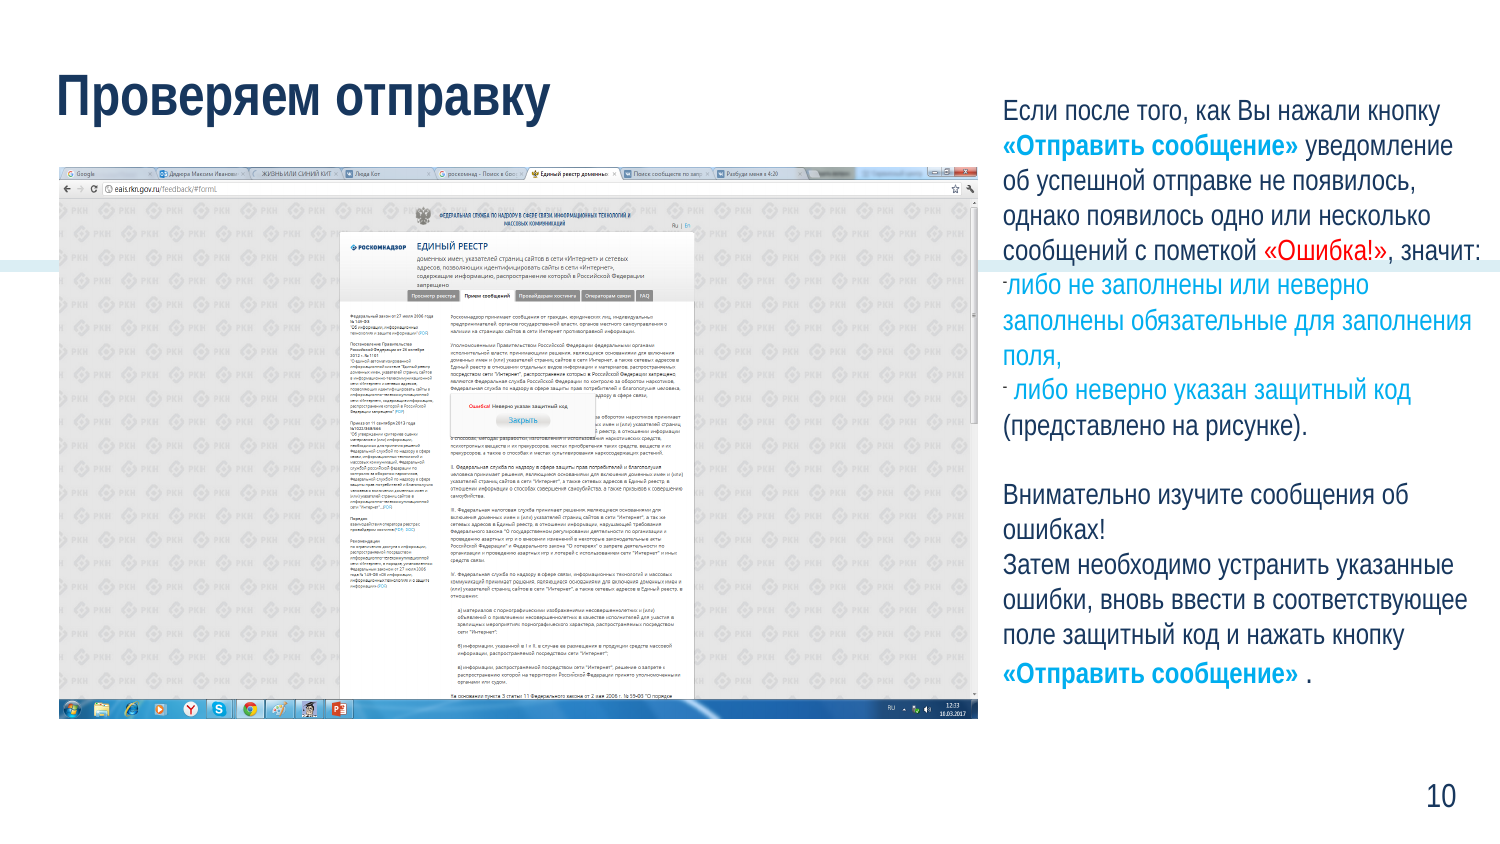

Проверяем отправку
Если после того, как Вы нажали кнопку «Отправить сообщение» уведомление об успешной отправке не появилось, однако появилось одно или несколько сообщений с пометкой «Ошибка!», значит:
либо не заполнены или неверно заполнены обязательные для заполнения поля,
 либо неверно указан защитный код (представлено на рисунке).
Внимательно изучите сообщения об ошибках!
Затем необходимо устранить указанные ошибки, вновь ввести в соответствующее поле защитный код и нажать кнопку «Отправить сообщение» .